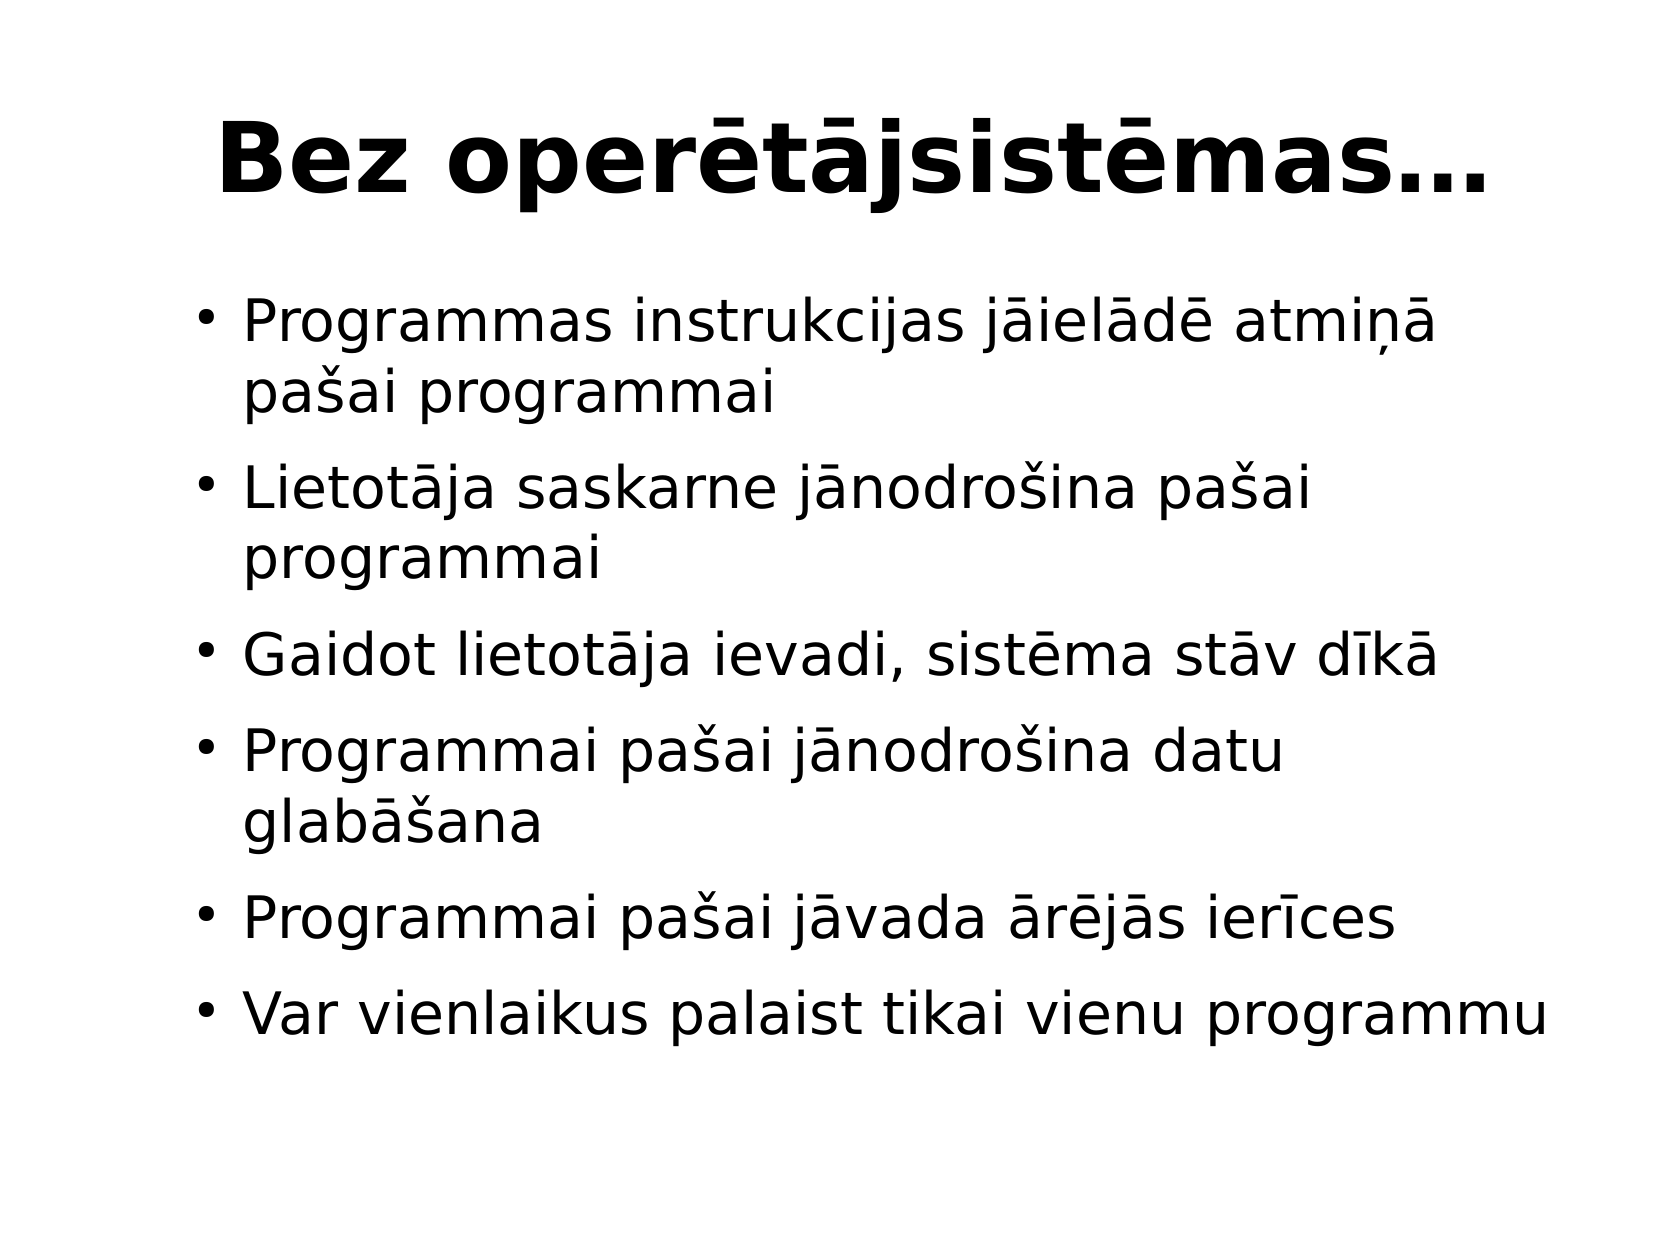

# Bez operētājsistēmas…
Programmas instrukcijas jāielādē atmiņā pašai programmai
Lietotāja saskarne jānodrošina pašai programmai
Gaidot lietotāja ievadi, sistēma stāv dīkā
Programmai pašai jānodrošina datu glabāšana
Programmai pašai jāvada ārējās ierīces
Var vienlaikus palaist tikai vienu programmu